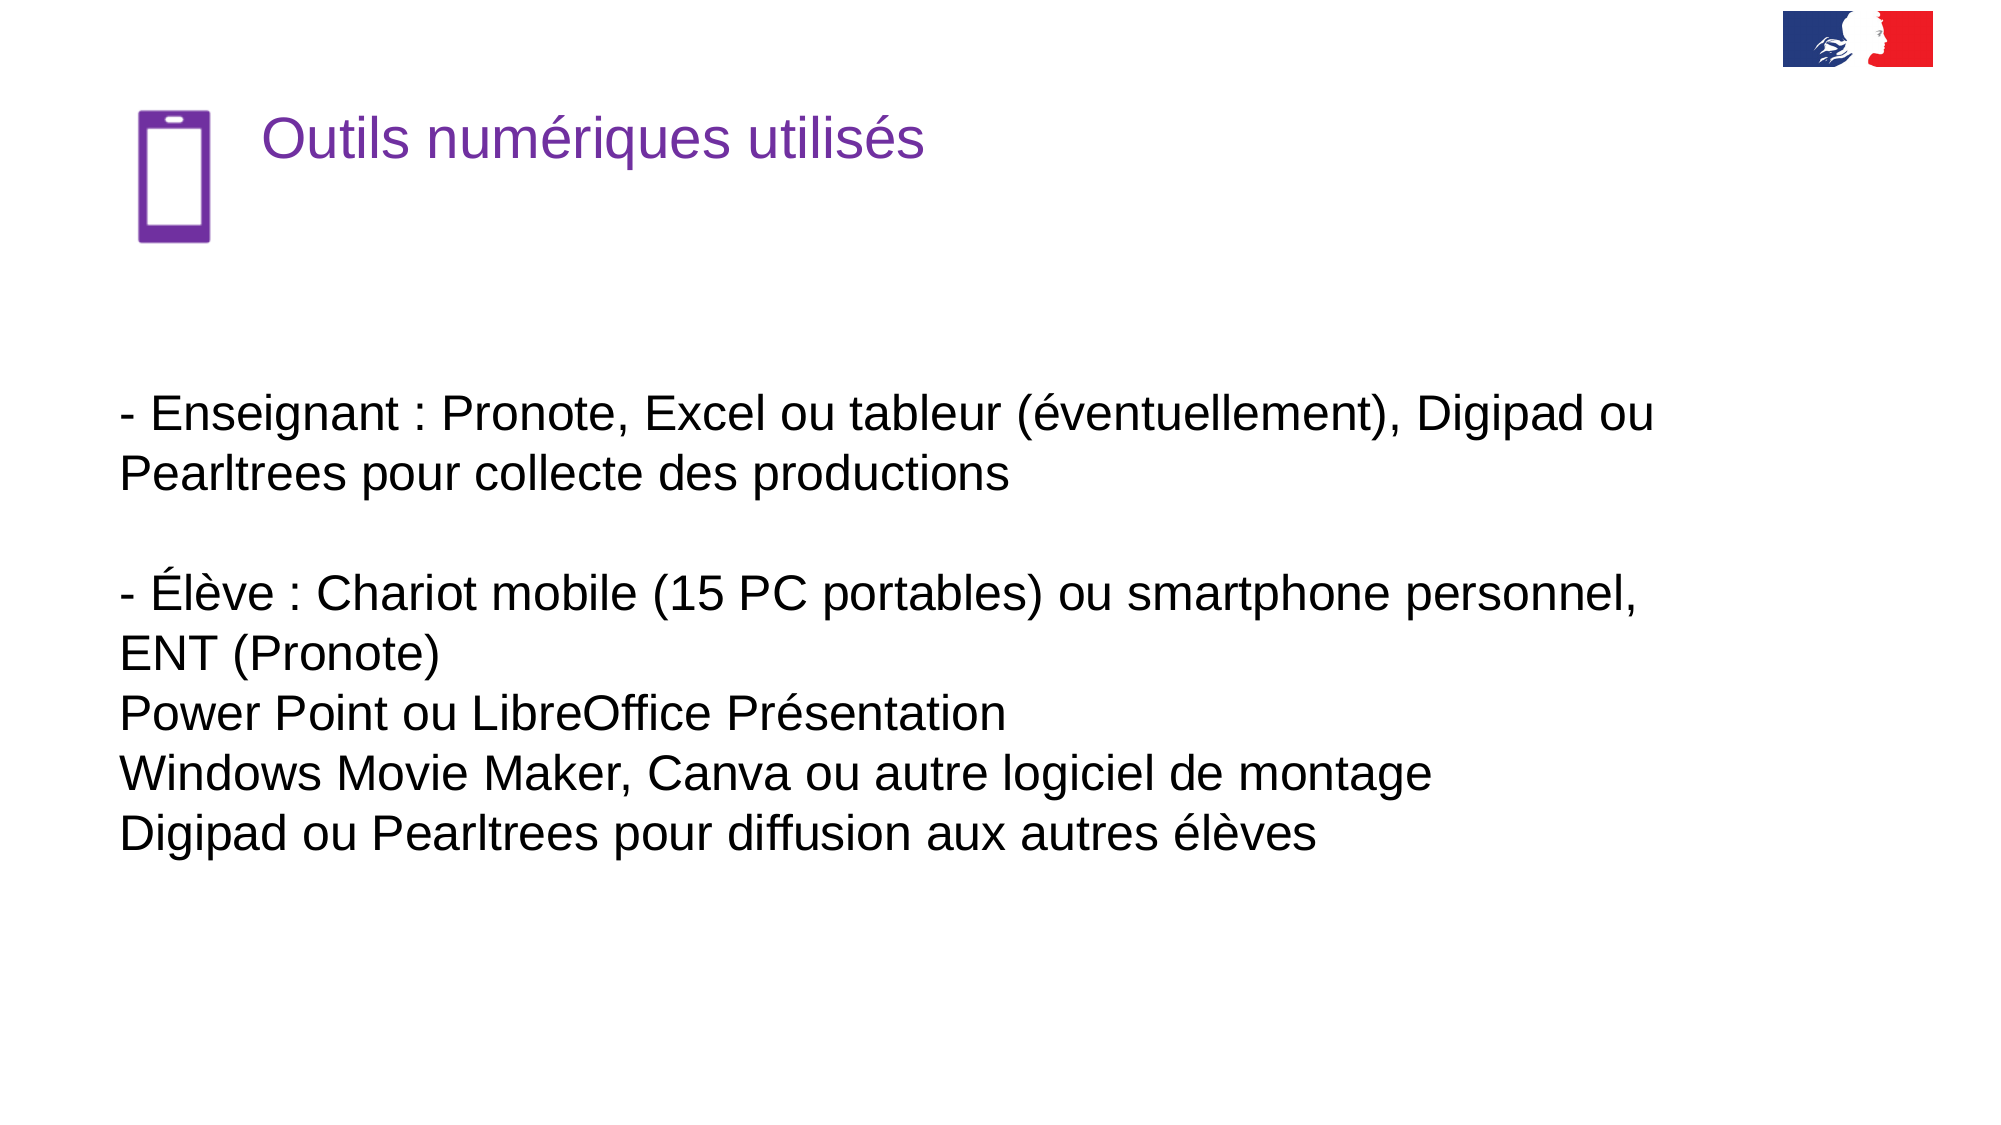

Outils numériques utilisés
- Enseignant : Pronote, Excel ou tableur (éventuellement), Digipad ou Pearltrees pour collecte des productions
- Élève : Chariot mobile (15 PC portables) ou smartphone personnel,
ENT (Pronote)
Power Point ou LibreOffice Présentation
Windows Movie Maker, Canva ou autre logiciel de montage
Digipad ou Pearltrees pour diffusion aux autres élèves